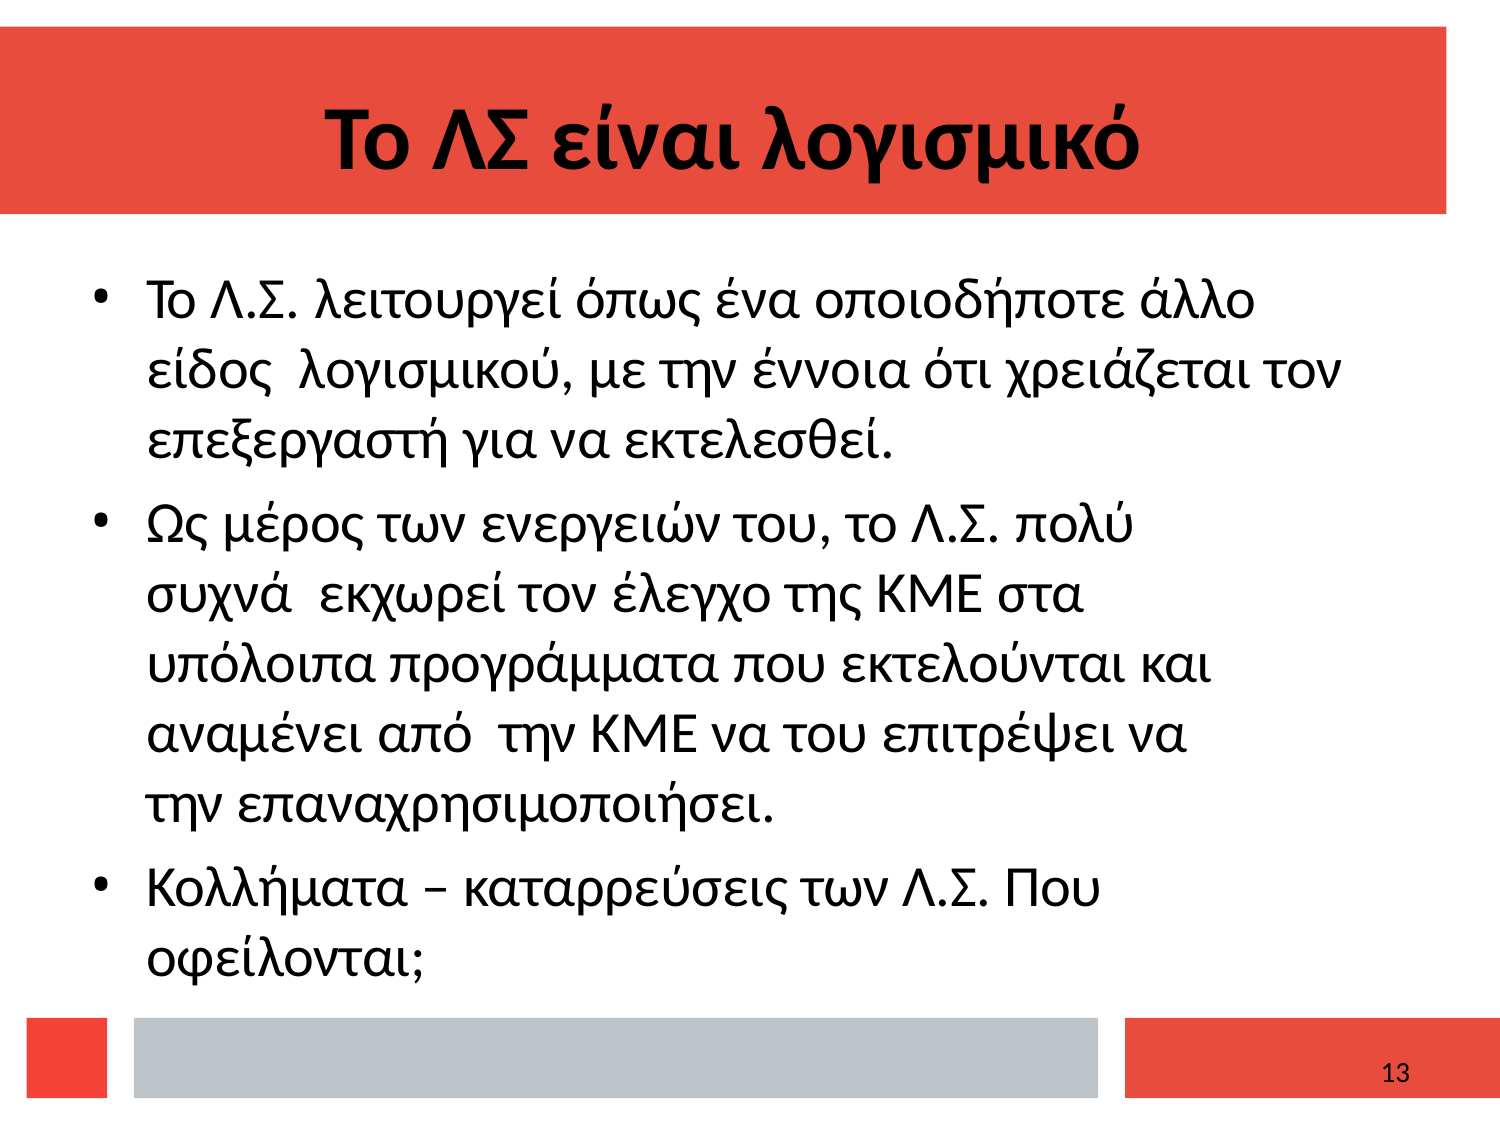

# Το ΛΣ είναι λογισμικό
Το Λ.Σ. λειτουργεί όπως ένα οποιοδήποτε άλλο είδος λογισμικού, με την έννοια ότι χρειάζεται τον επεξεργαστή για να εκτελεσθεί.
Ως μέρος των ενεργειών του, το Λ.Σ. πολύ συχνά εκχωρεί τον έλεγχο της ΚΜΕ στα υπόλοιπα προγράμματα που εκτελούνται και αναμένει από την ΚΜΕ να του επιτρέψει να την επαναχρησιμοποιήσει.
Κολλήματα – καταρρεύσεις των Λ.Σ. Που οφείλονται;